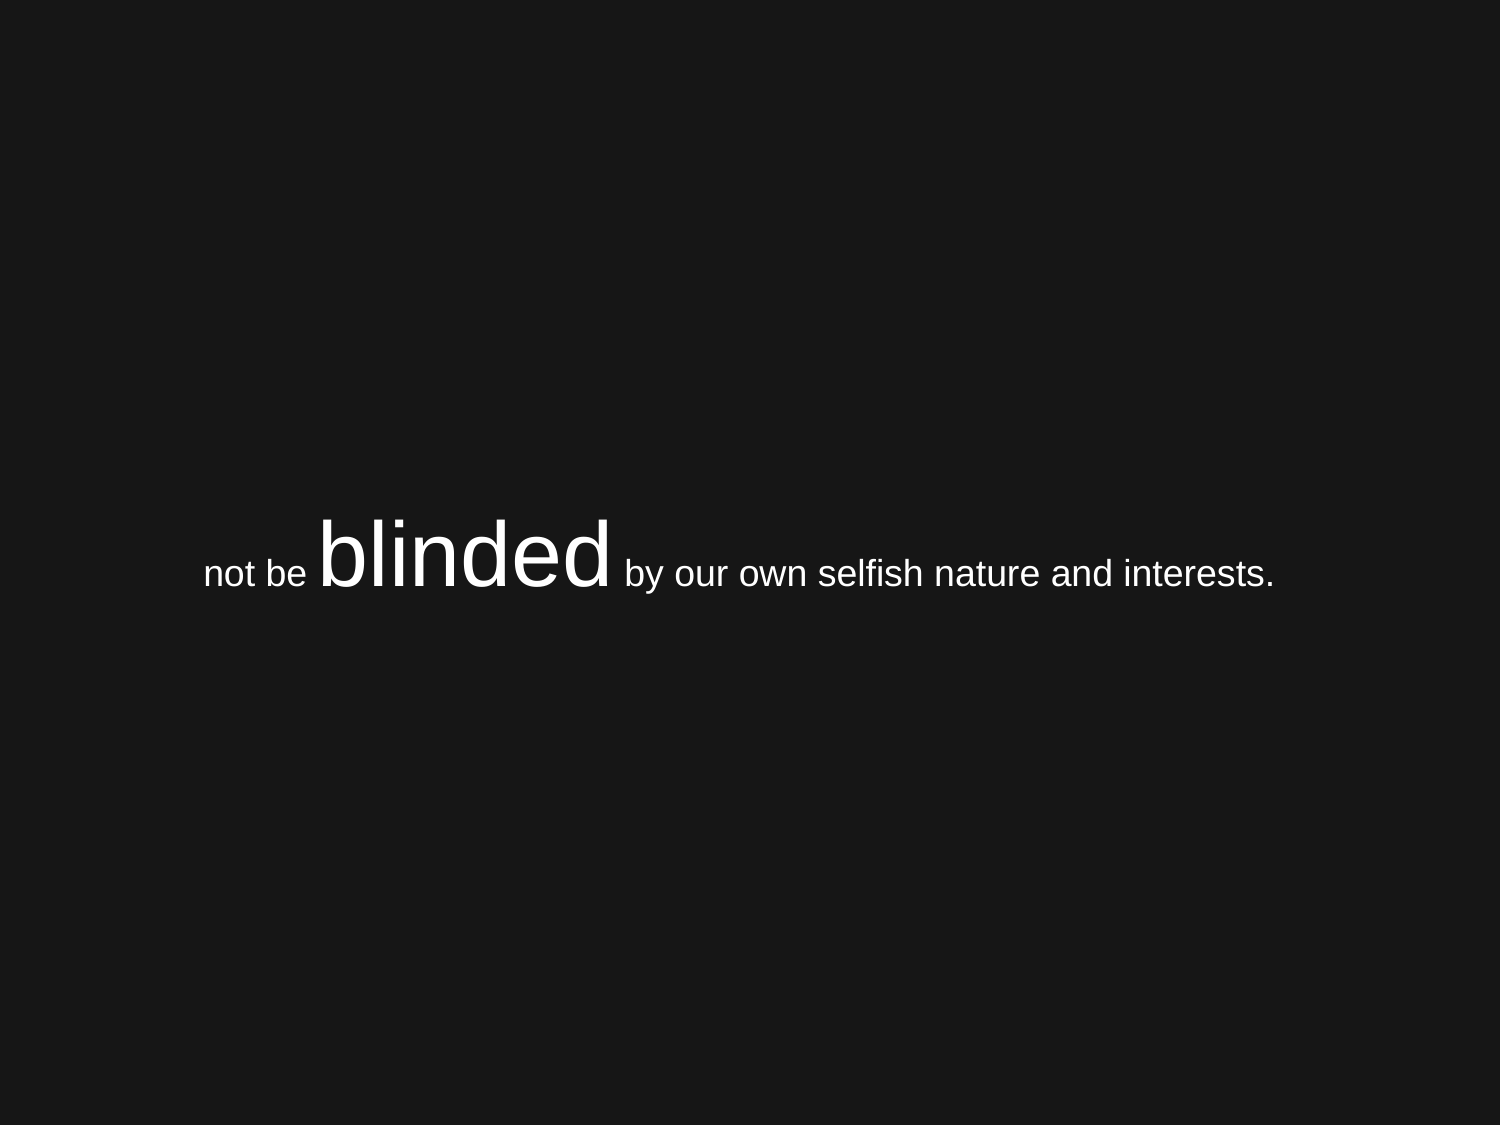

not be blinded by our own selfish nature and interests.